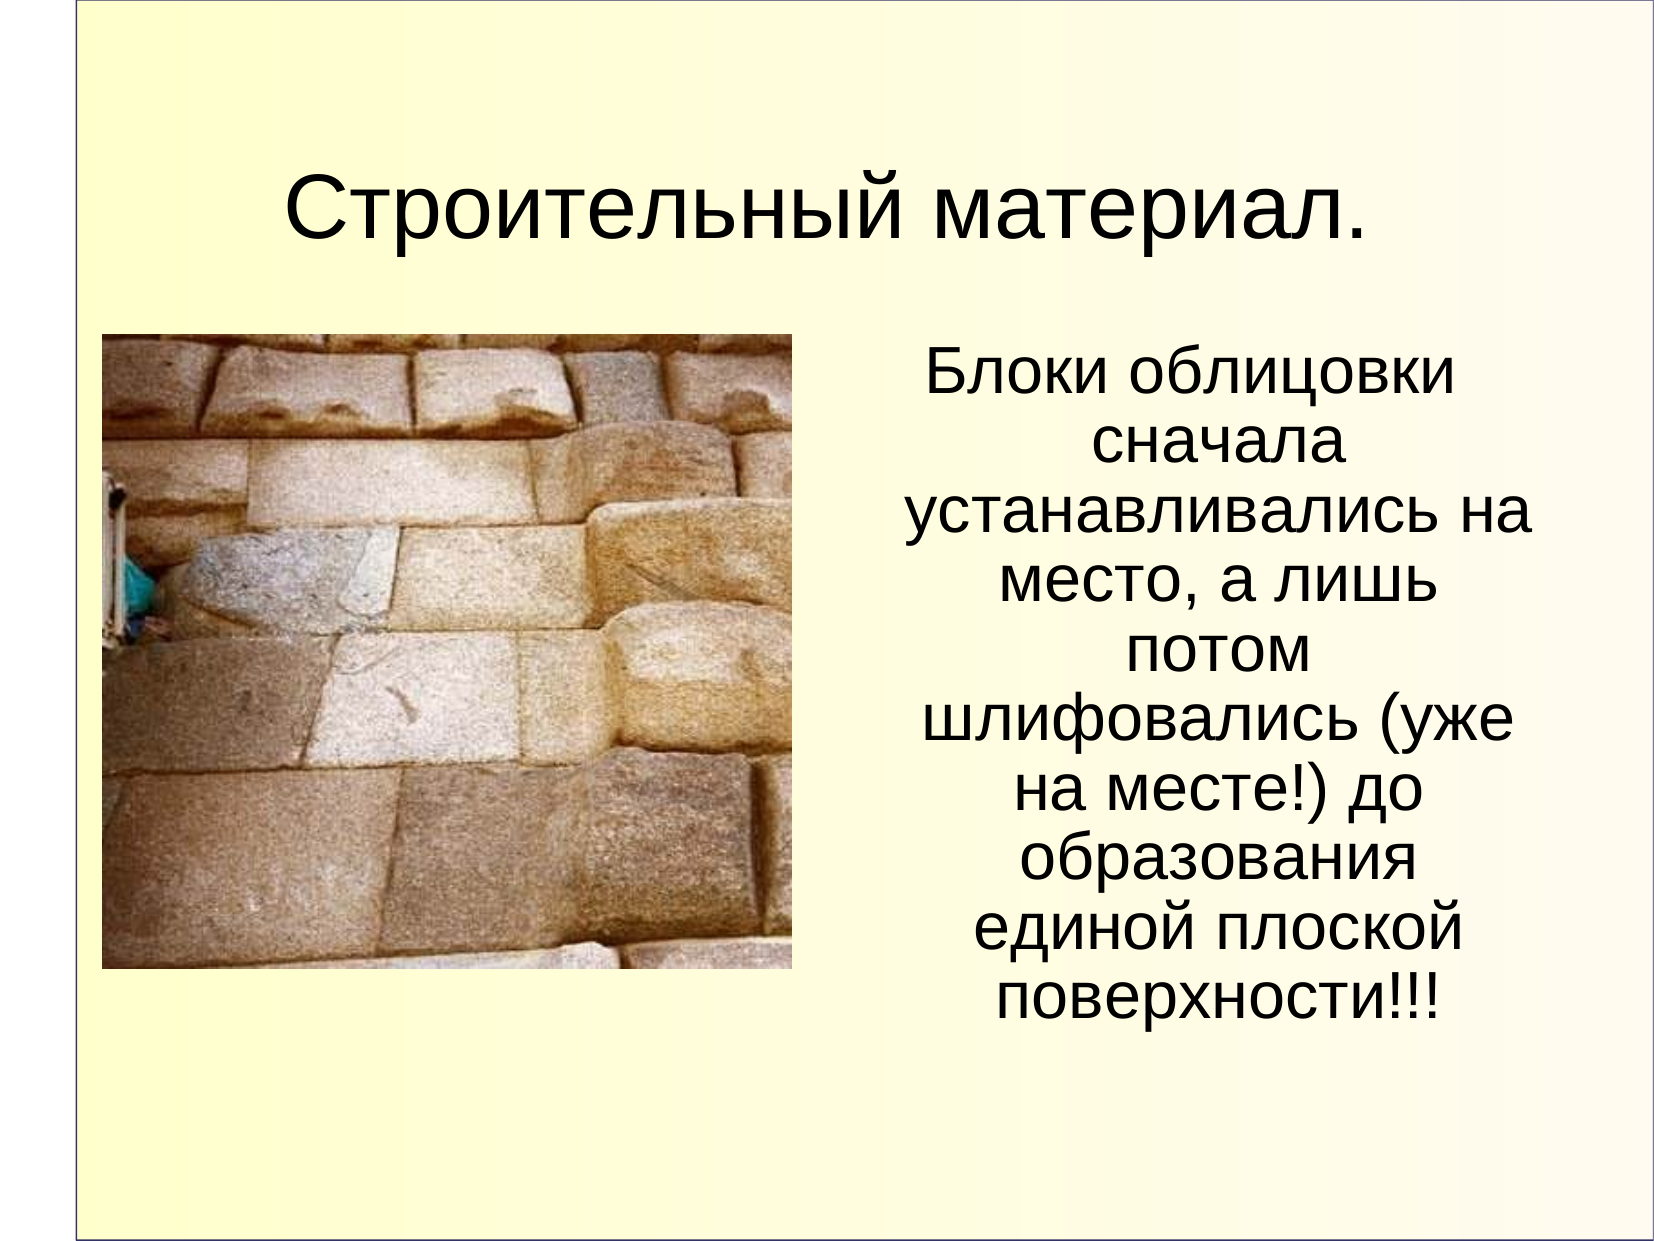

# Строительный материал.
Блоки облицовки сначала устанавливались на место, а лишь потом шлифовались (уже на месте!) до образования единой плоской поверхности!!!